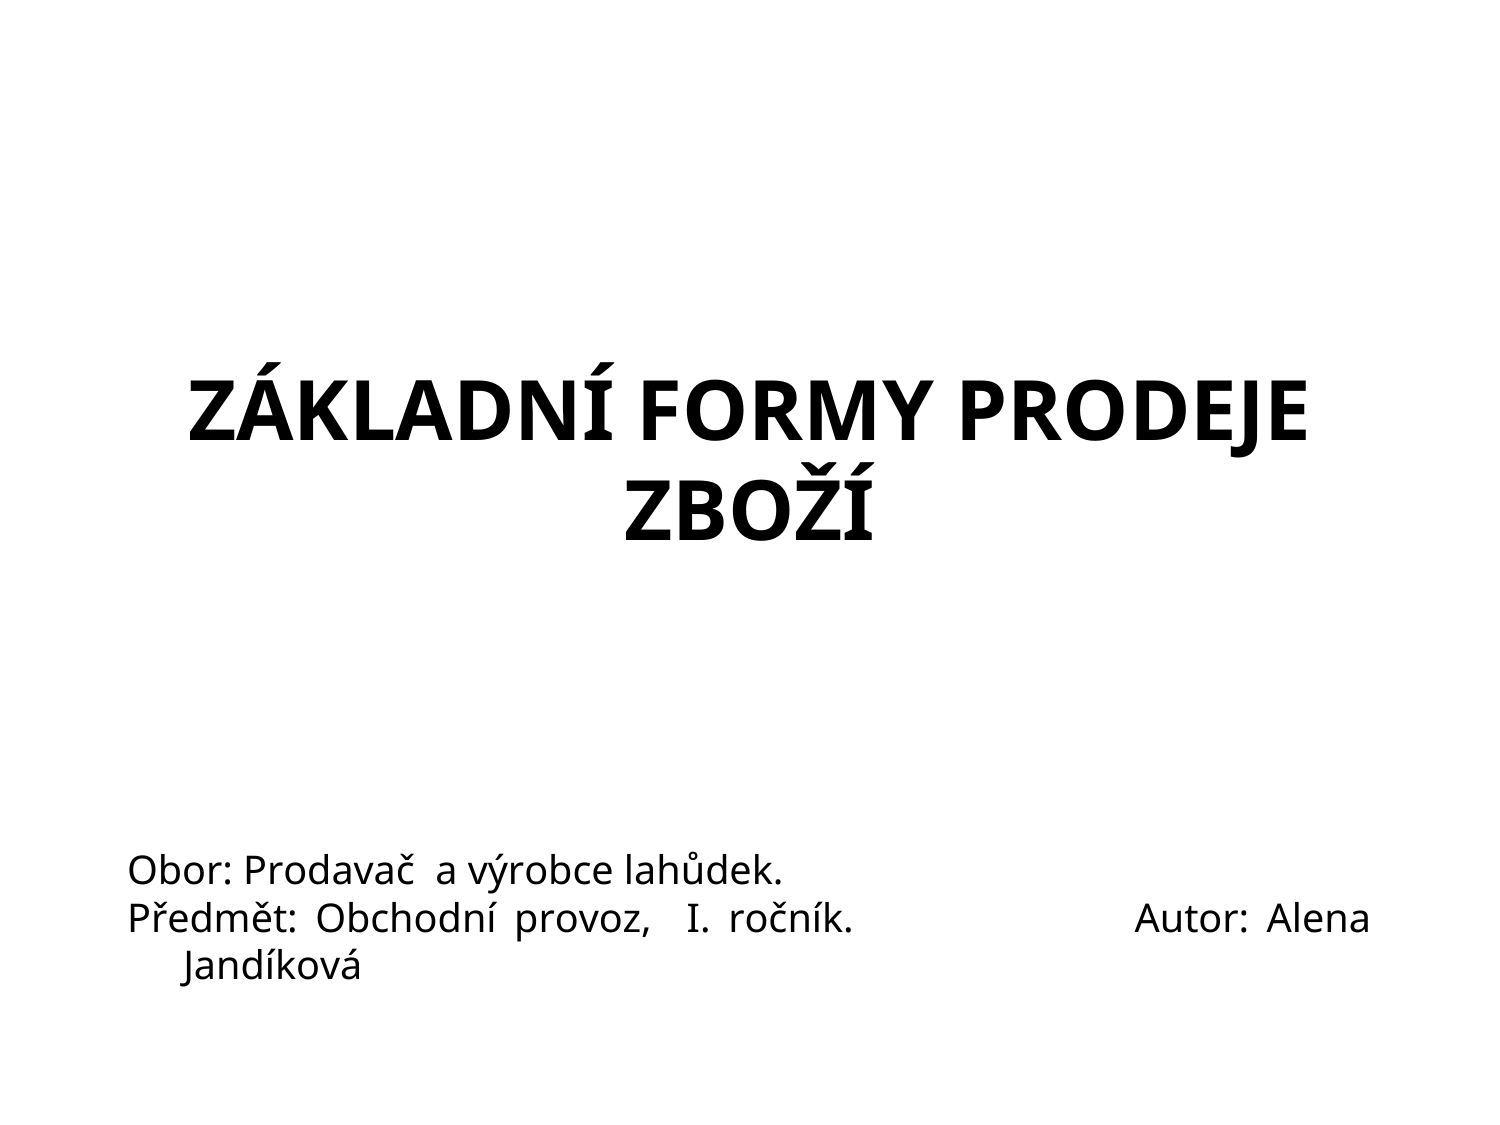

# ZÁKLADNÍ FORMY PRODEJE ZBOŽÍ
Obor: Prodavač a výrobce lahůdek.
Předmět: Obchodní provoz, I. ročník. Autor: Alena Jandíková